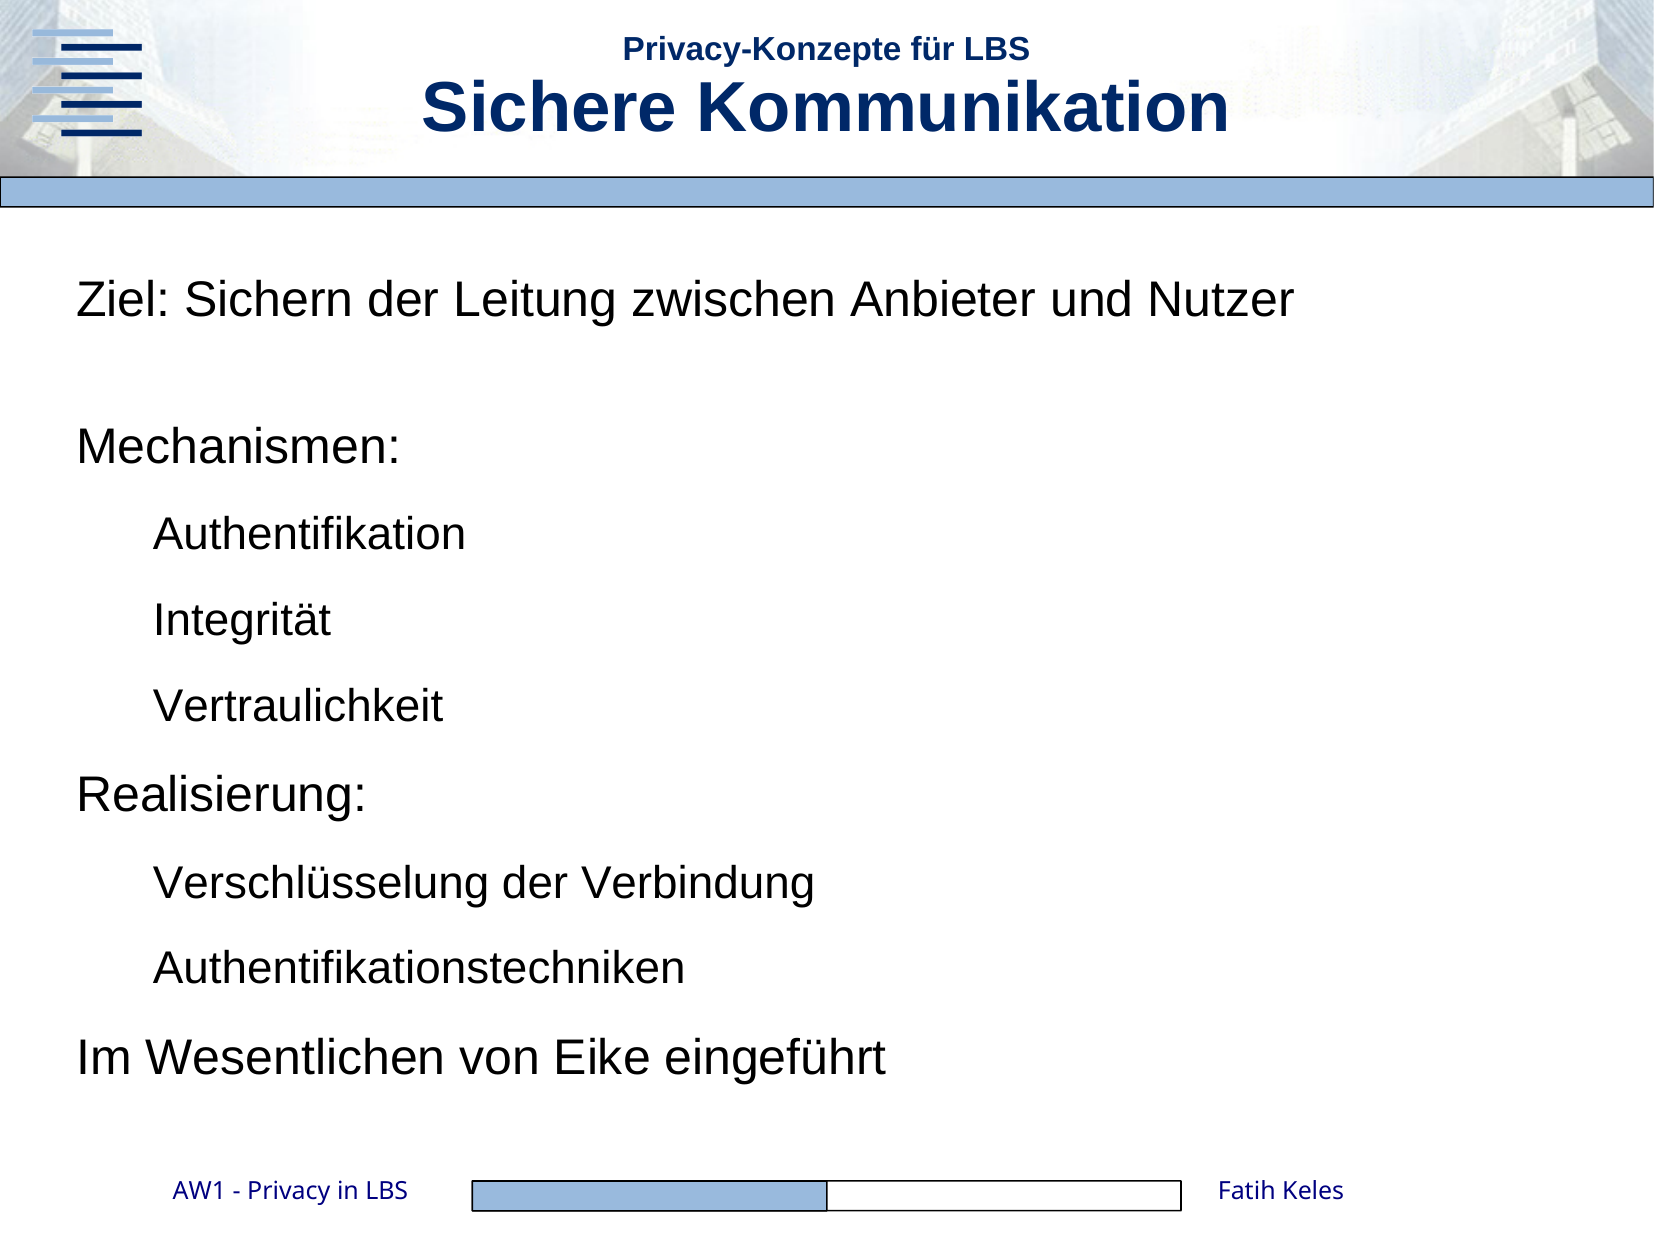

# Privacy-Konzepte für LBS Sichere Kommunikation
Ziel: Sichern der Leitung zwischen Anbieter und Nutzer
Mechanismen:
Authentifikation
Integrität
Vertraulichkeit
Realisierung:
Verschlüsselung der Verbindung
Authentifikationstechniken
Im Wesentlichen von Eike eingeführt